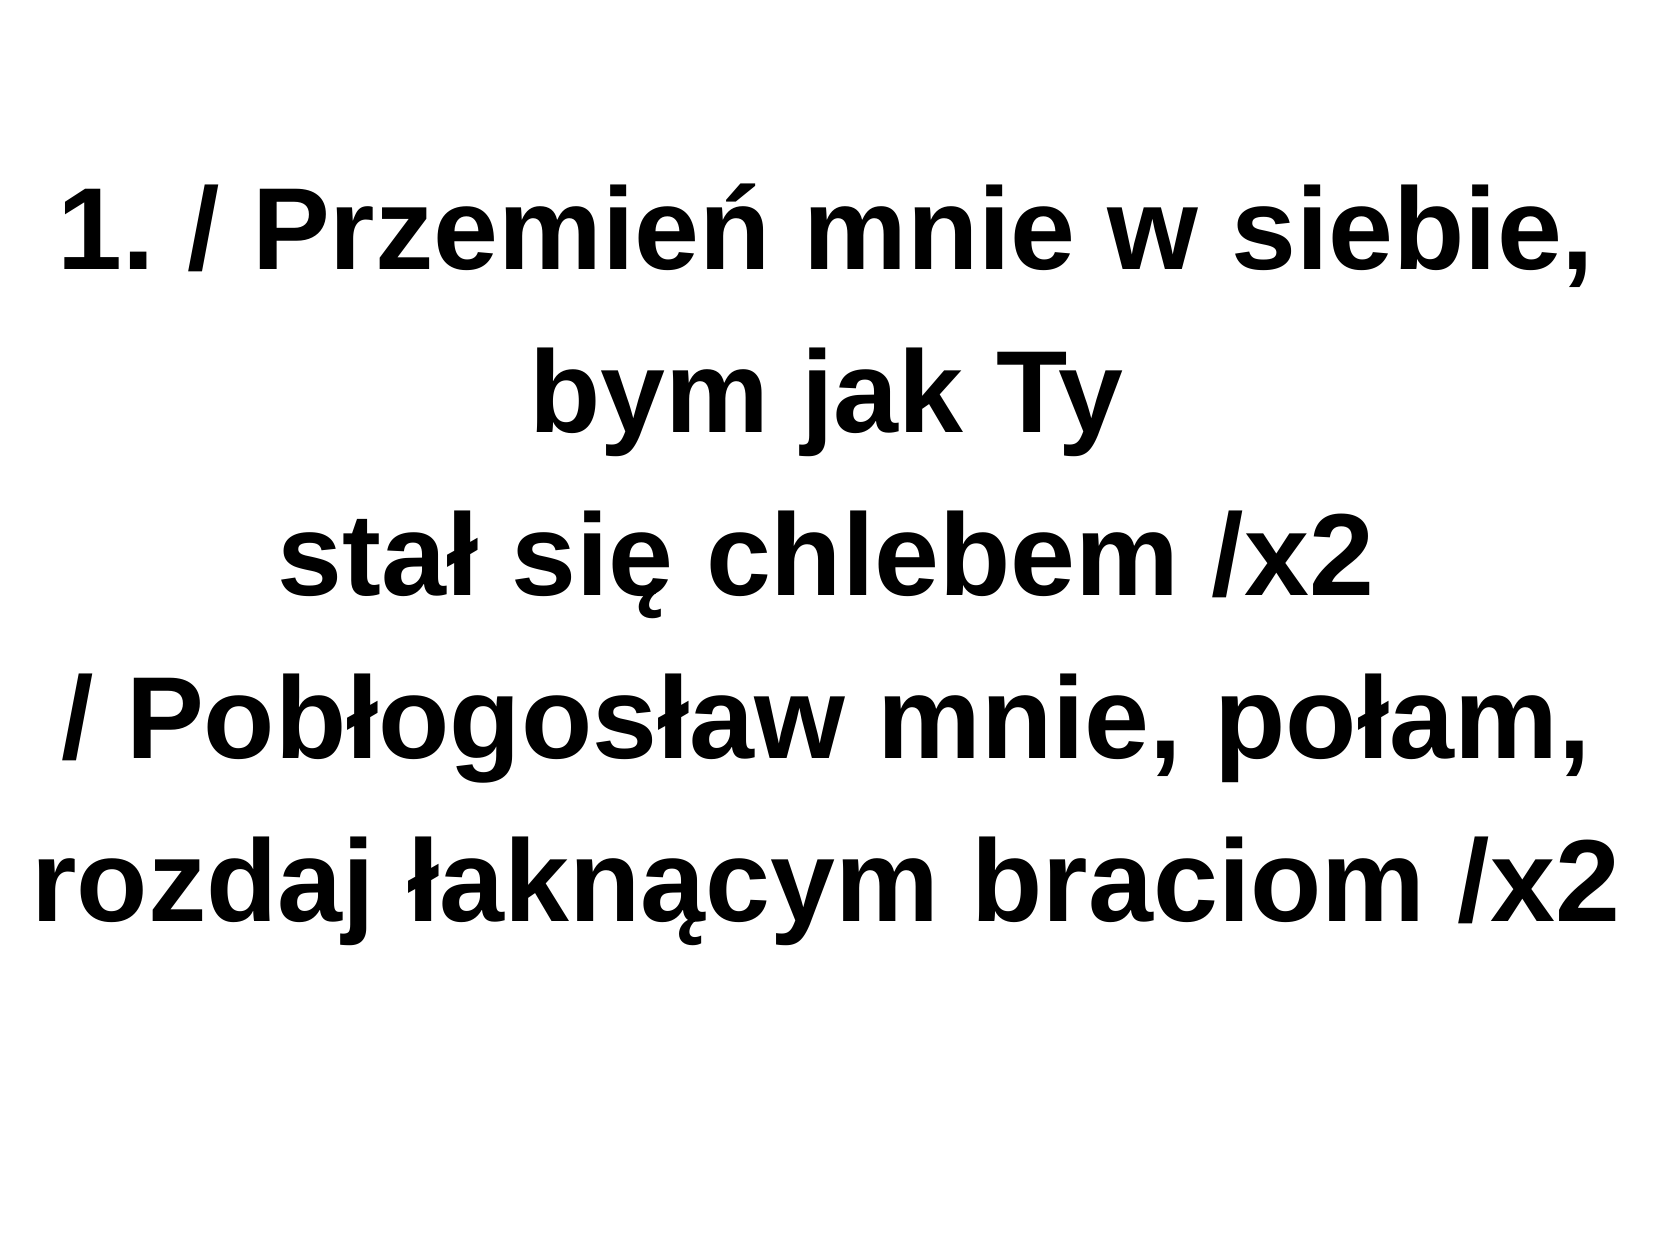

# 1. / Przemień mnie w siebie, bym jak Ty
stał się chlebem /x2
/ Pobłogosław mnie, połam,
rozdaj łaknącym braciom /x2